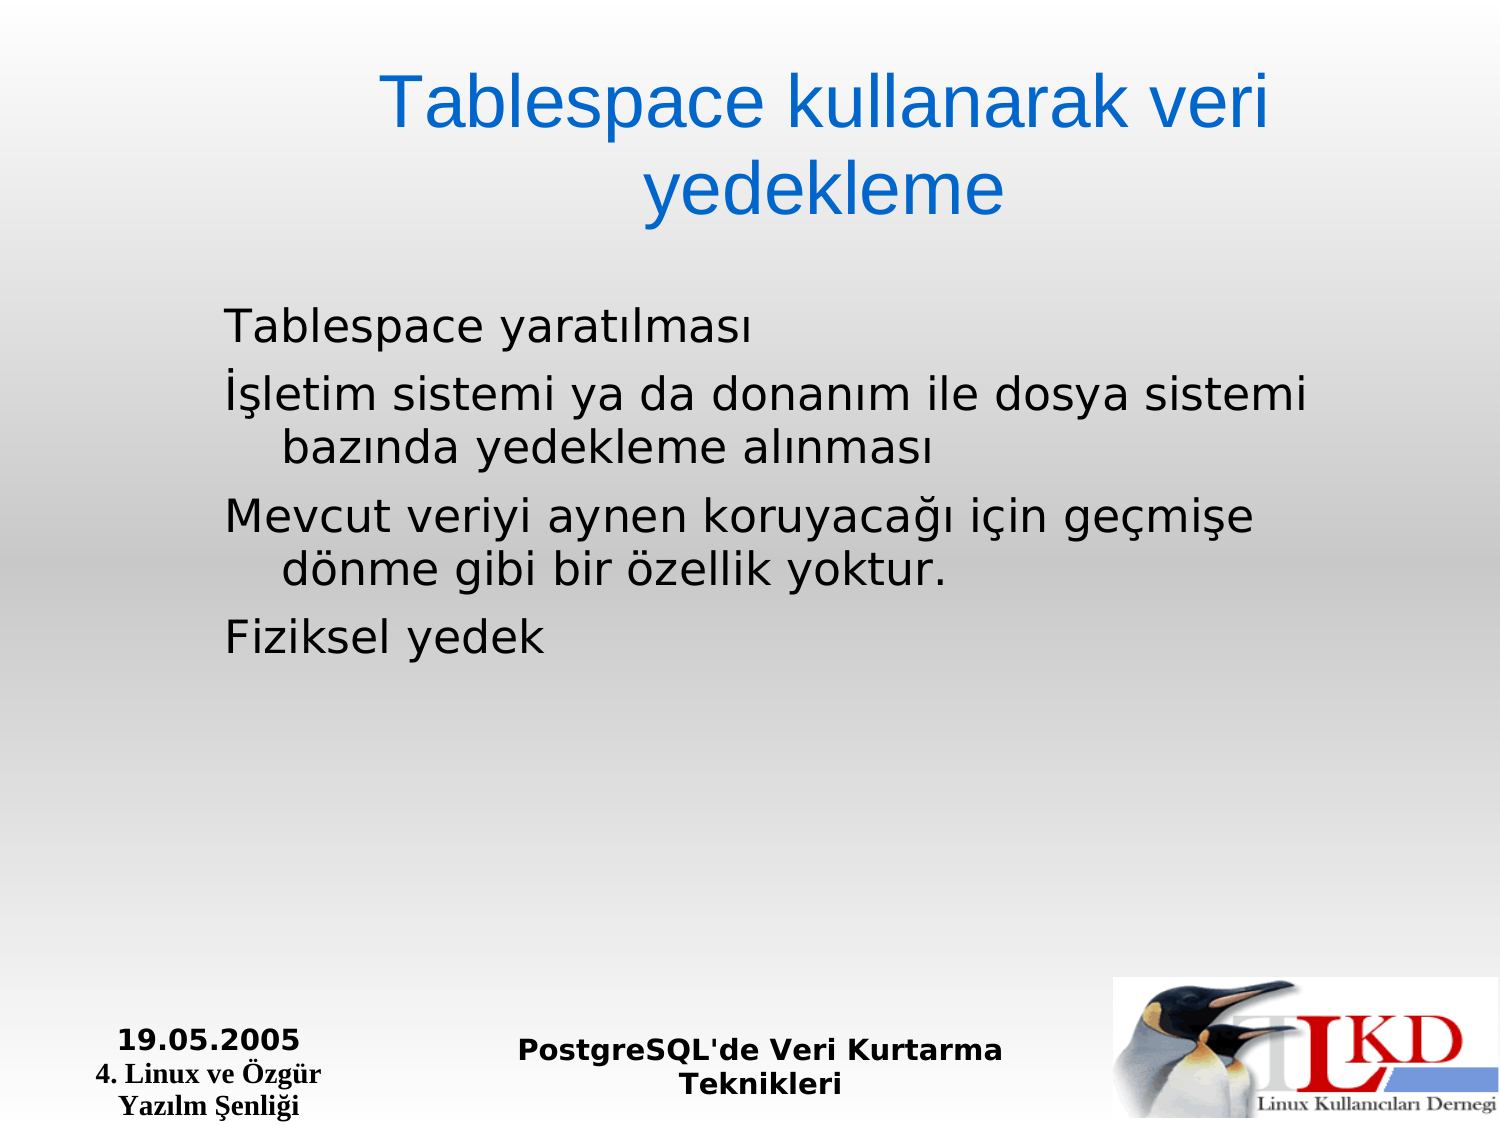

# Tablespace kullanarak veri yedekleme
Tablespace yaratılması
İşletim sistemi ya da donanım ile dosya sistemi bazında yedekleme alınması
Mevcut veriyi aynen koruyacağı için geçmişe dönme gibi bir özellik yoktur.
Fiziksel yedek